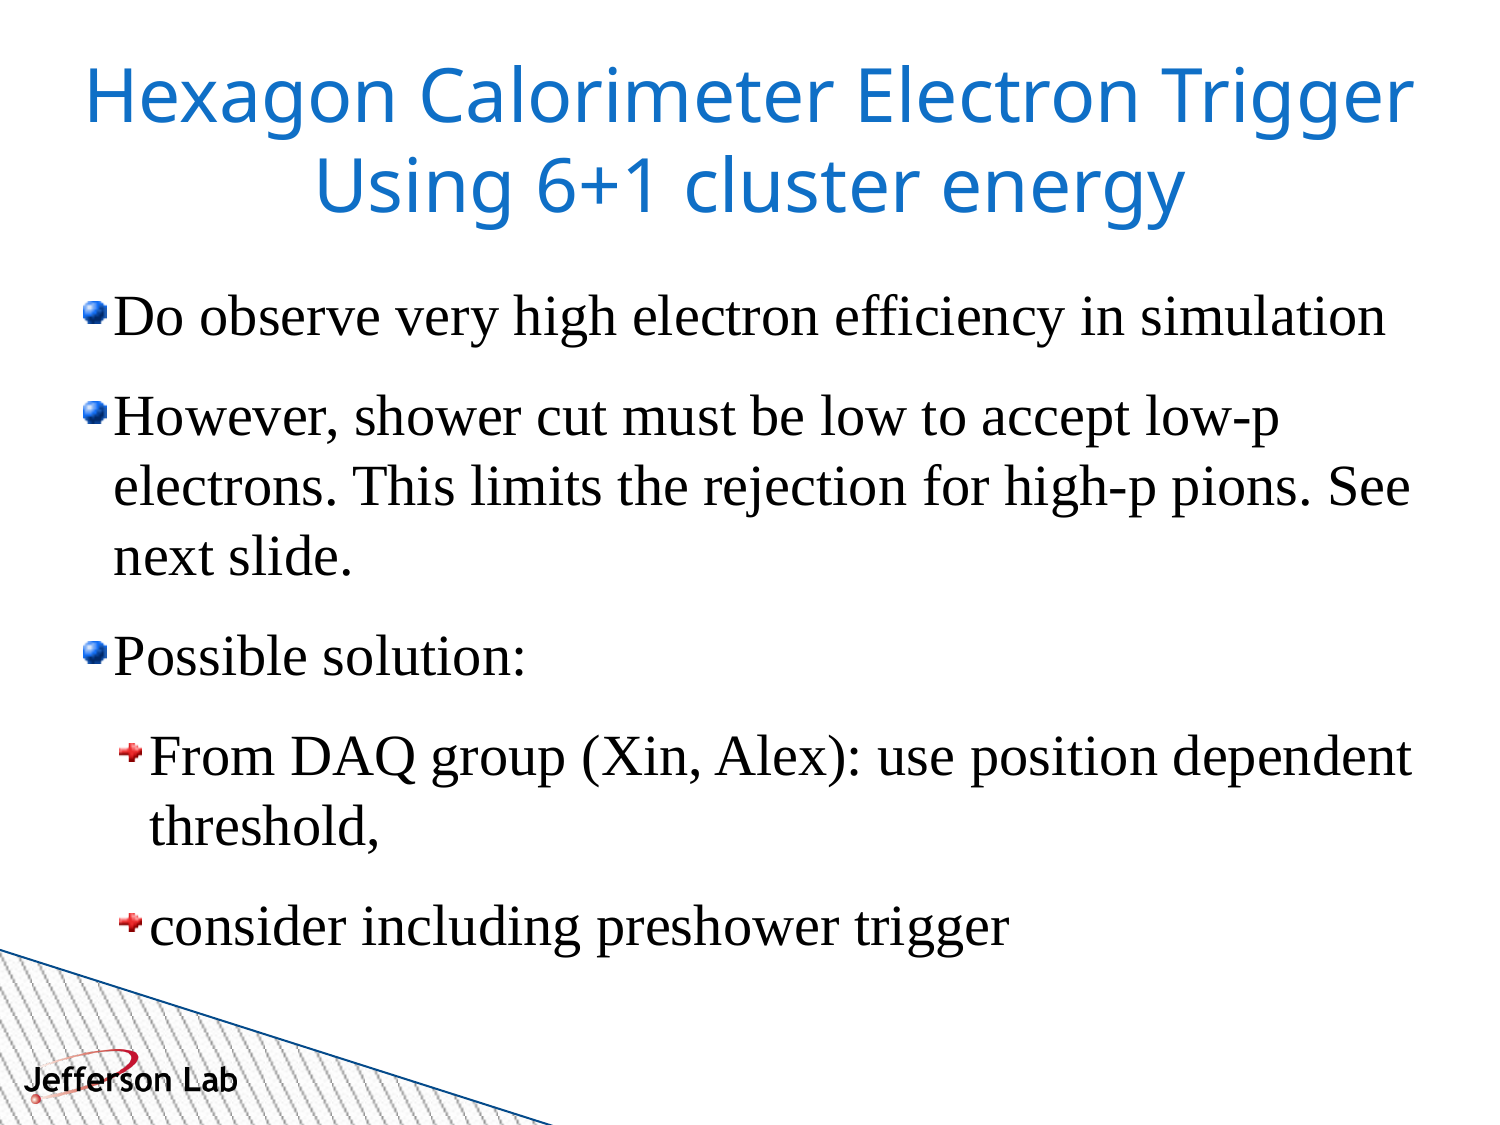

Hexagon Calorimeter Electron Trigger Using 6+1 cluster energy
Do observe very high electron efficiency in simulation
However, shower cut must be low to accept low-p electrons. This limits the rejection for high-p pions. See next slide.
Possible solution:
From DAQ group (Xin, Alex): use position dependent threshold,
consider including preshower trigger